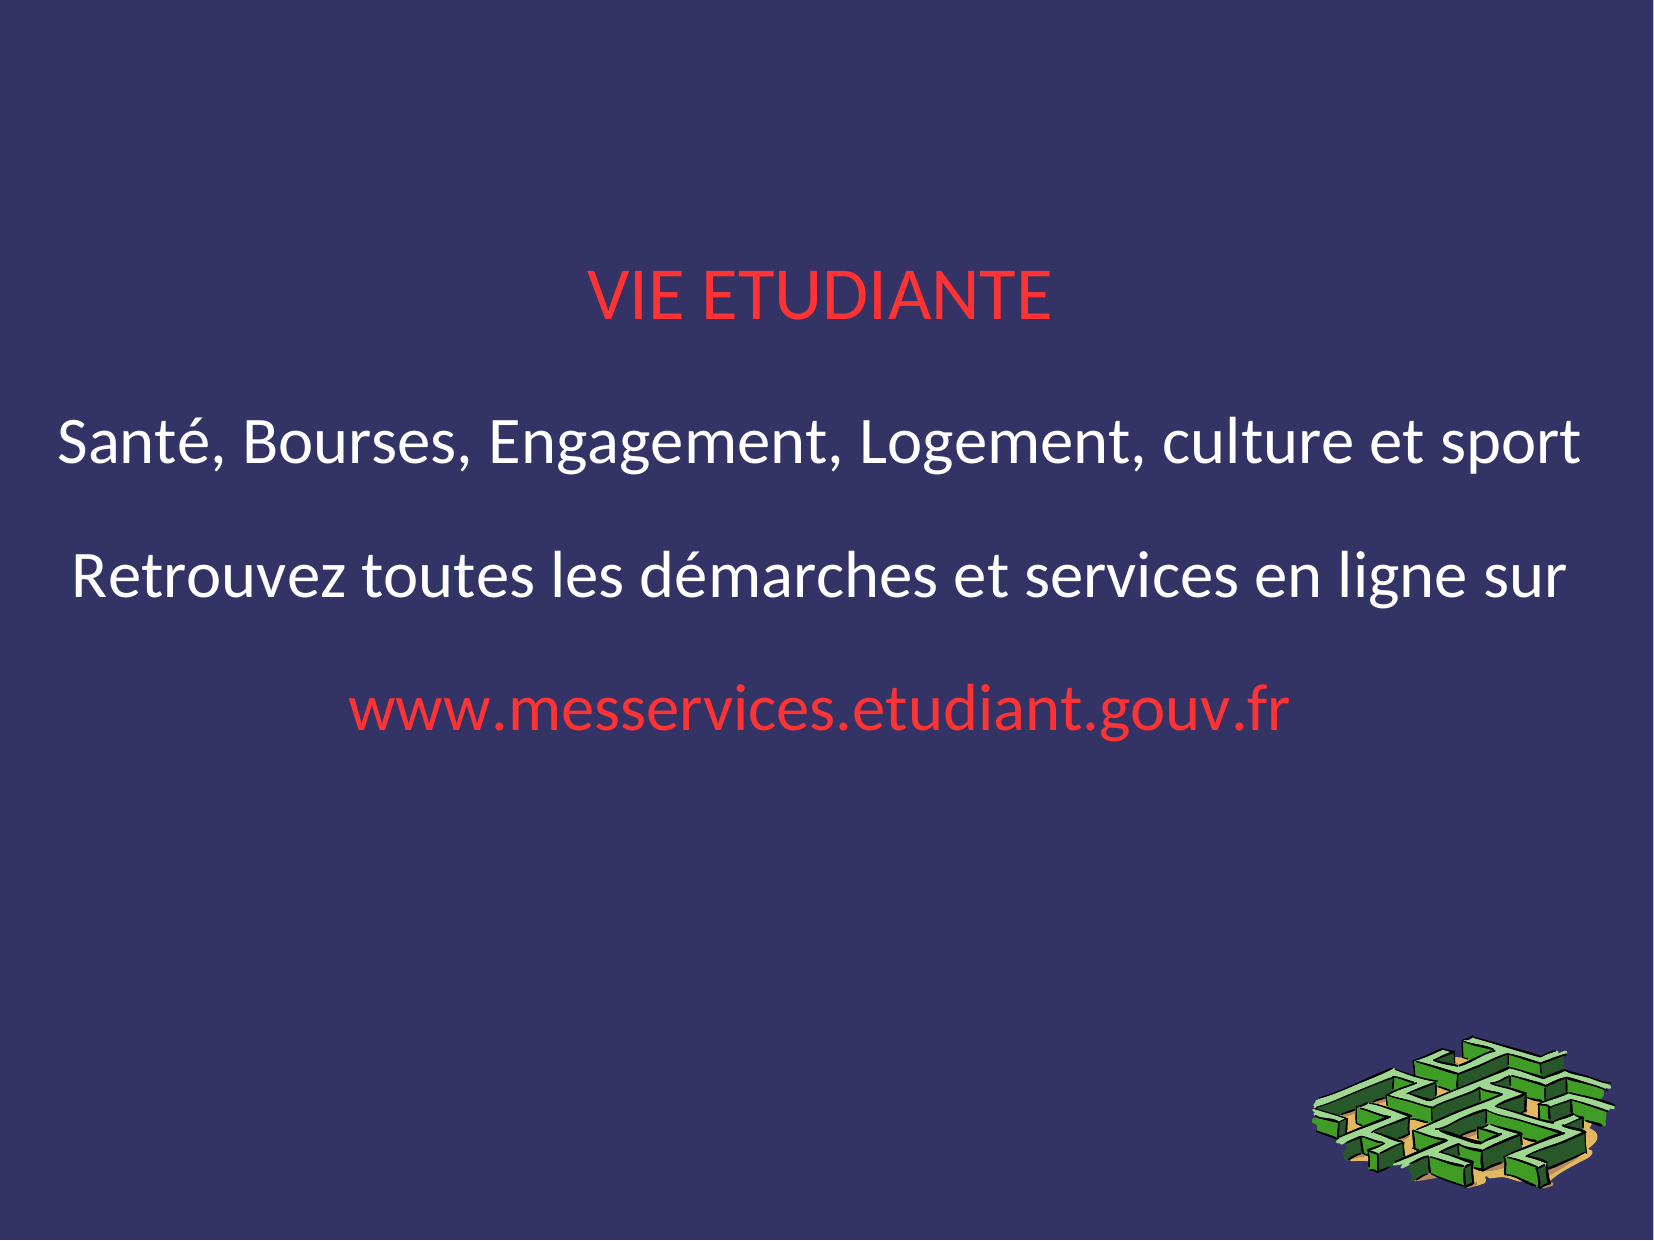

VIE ETUDIANTE
Santé, Bourses, Engagement, Logement, culture et sport
Retrouvez toutes les démarches et services en ligne sur
www.messervices.etudiant.gouv.fr
#